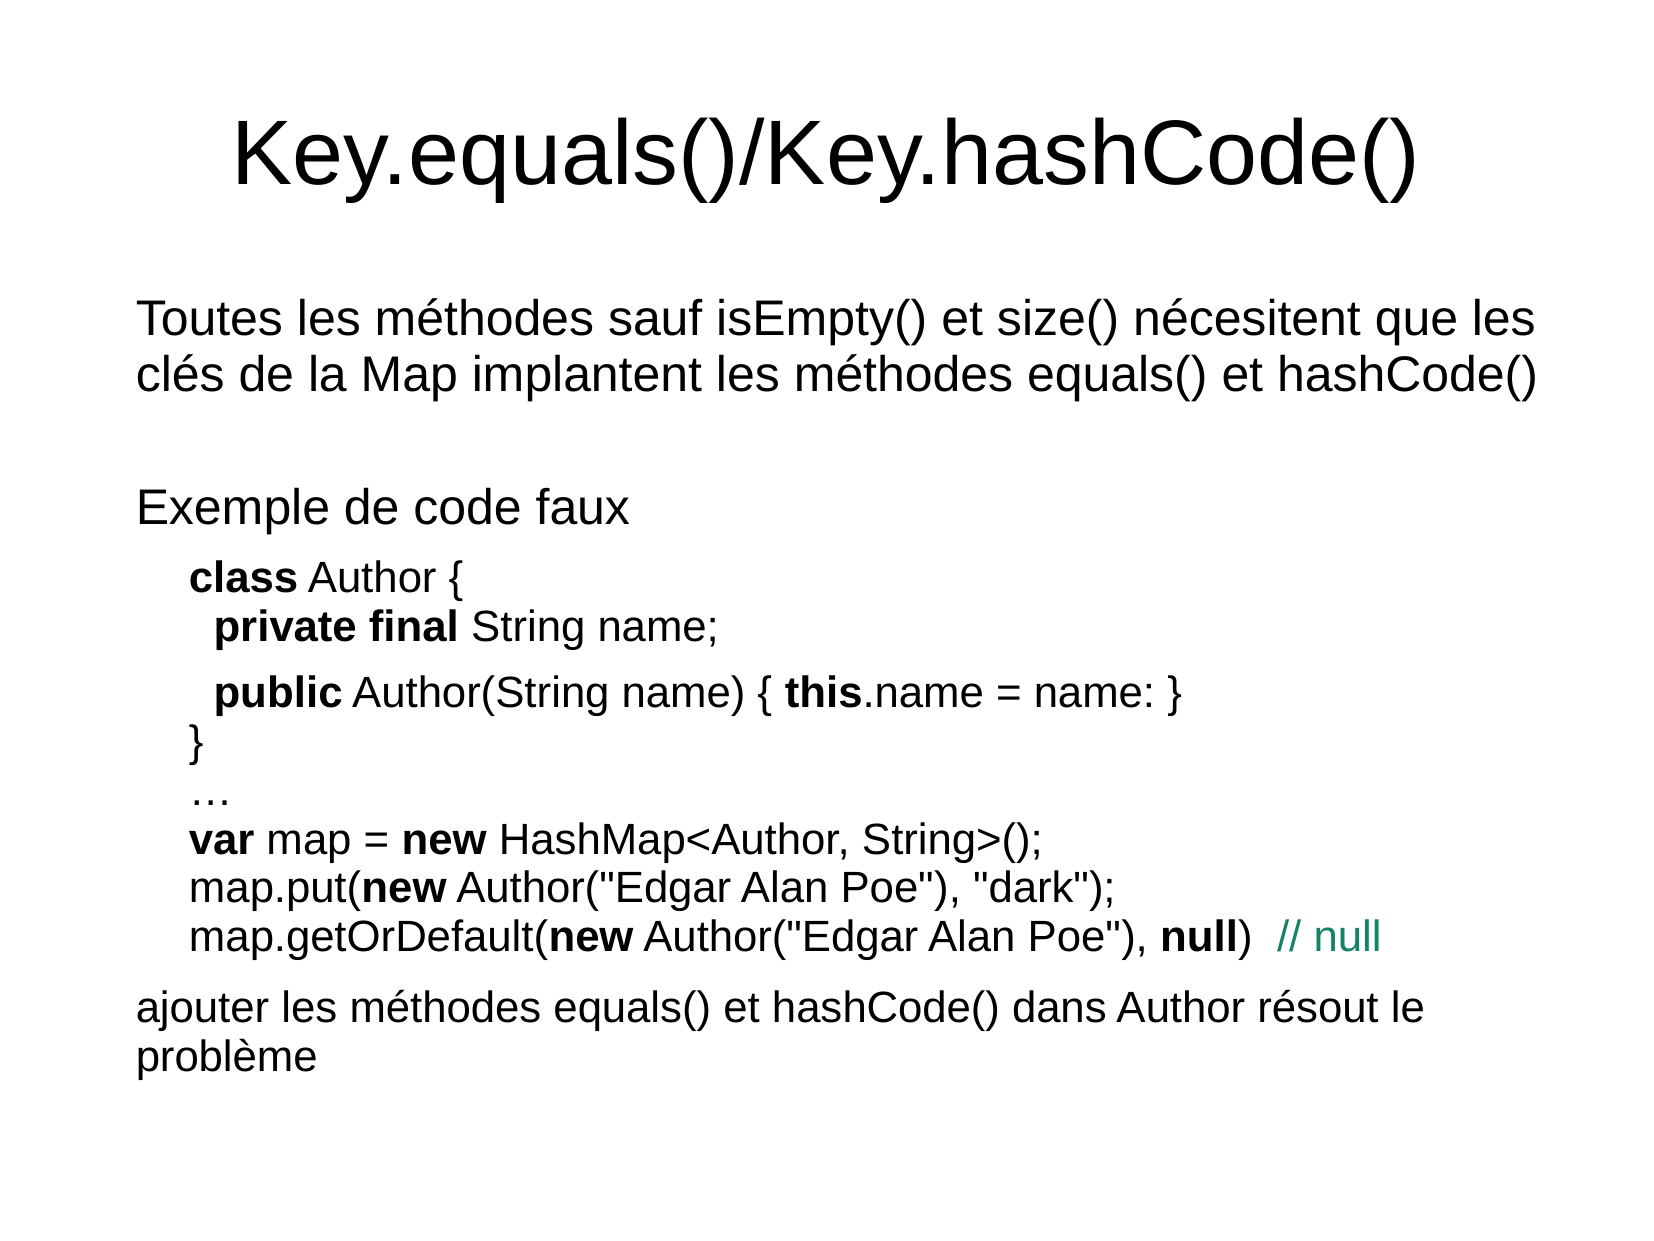

# Key.equals()/Key.hashCode()
Toutes les méthodes sauf isEmpty() et size() nécesitent que les clés de la Map implantent les méthodes equals() et hashCode()
Exemple de code faux
class Author {
 private final String name;
 public Author(String name) { this.name = name: }
}
…
var map = new HashMap<Author, String>();
map.put(new Author("Edgar Alan Poe"), "dark");
map.getOrDefault(new Author("Edgar Alan Poe"), null) // null
ajouter les méthodes equals() et hashCode() dans Author résout le problème